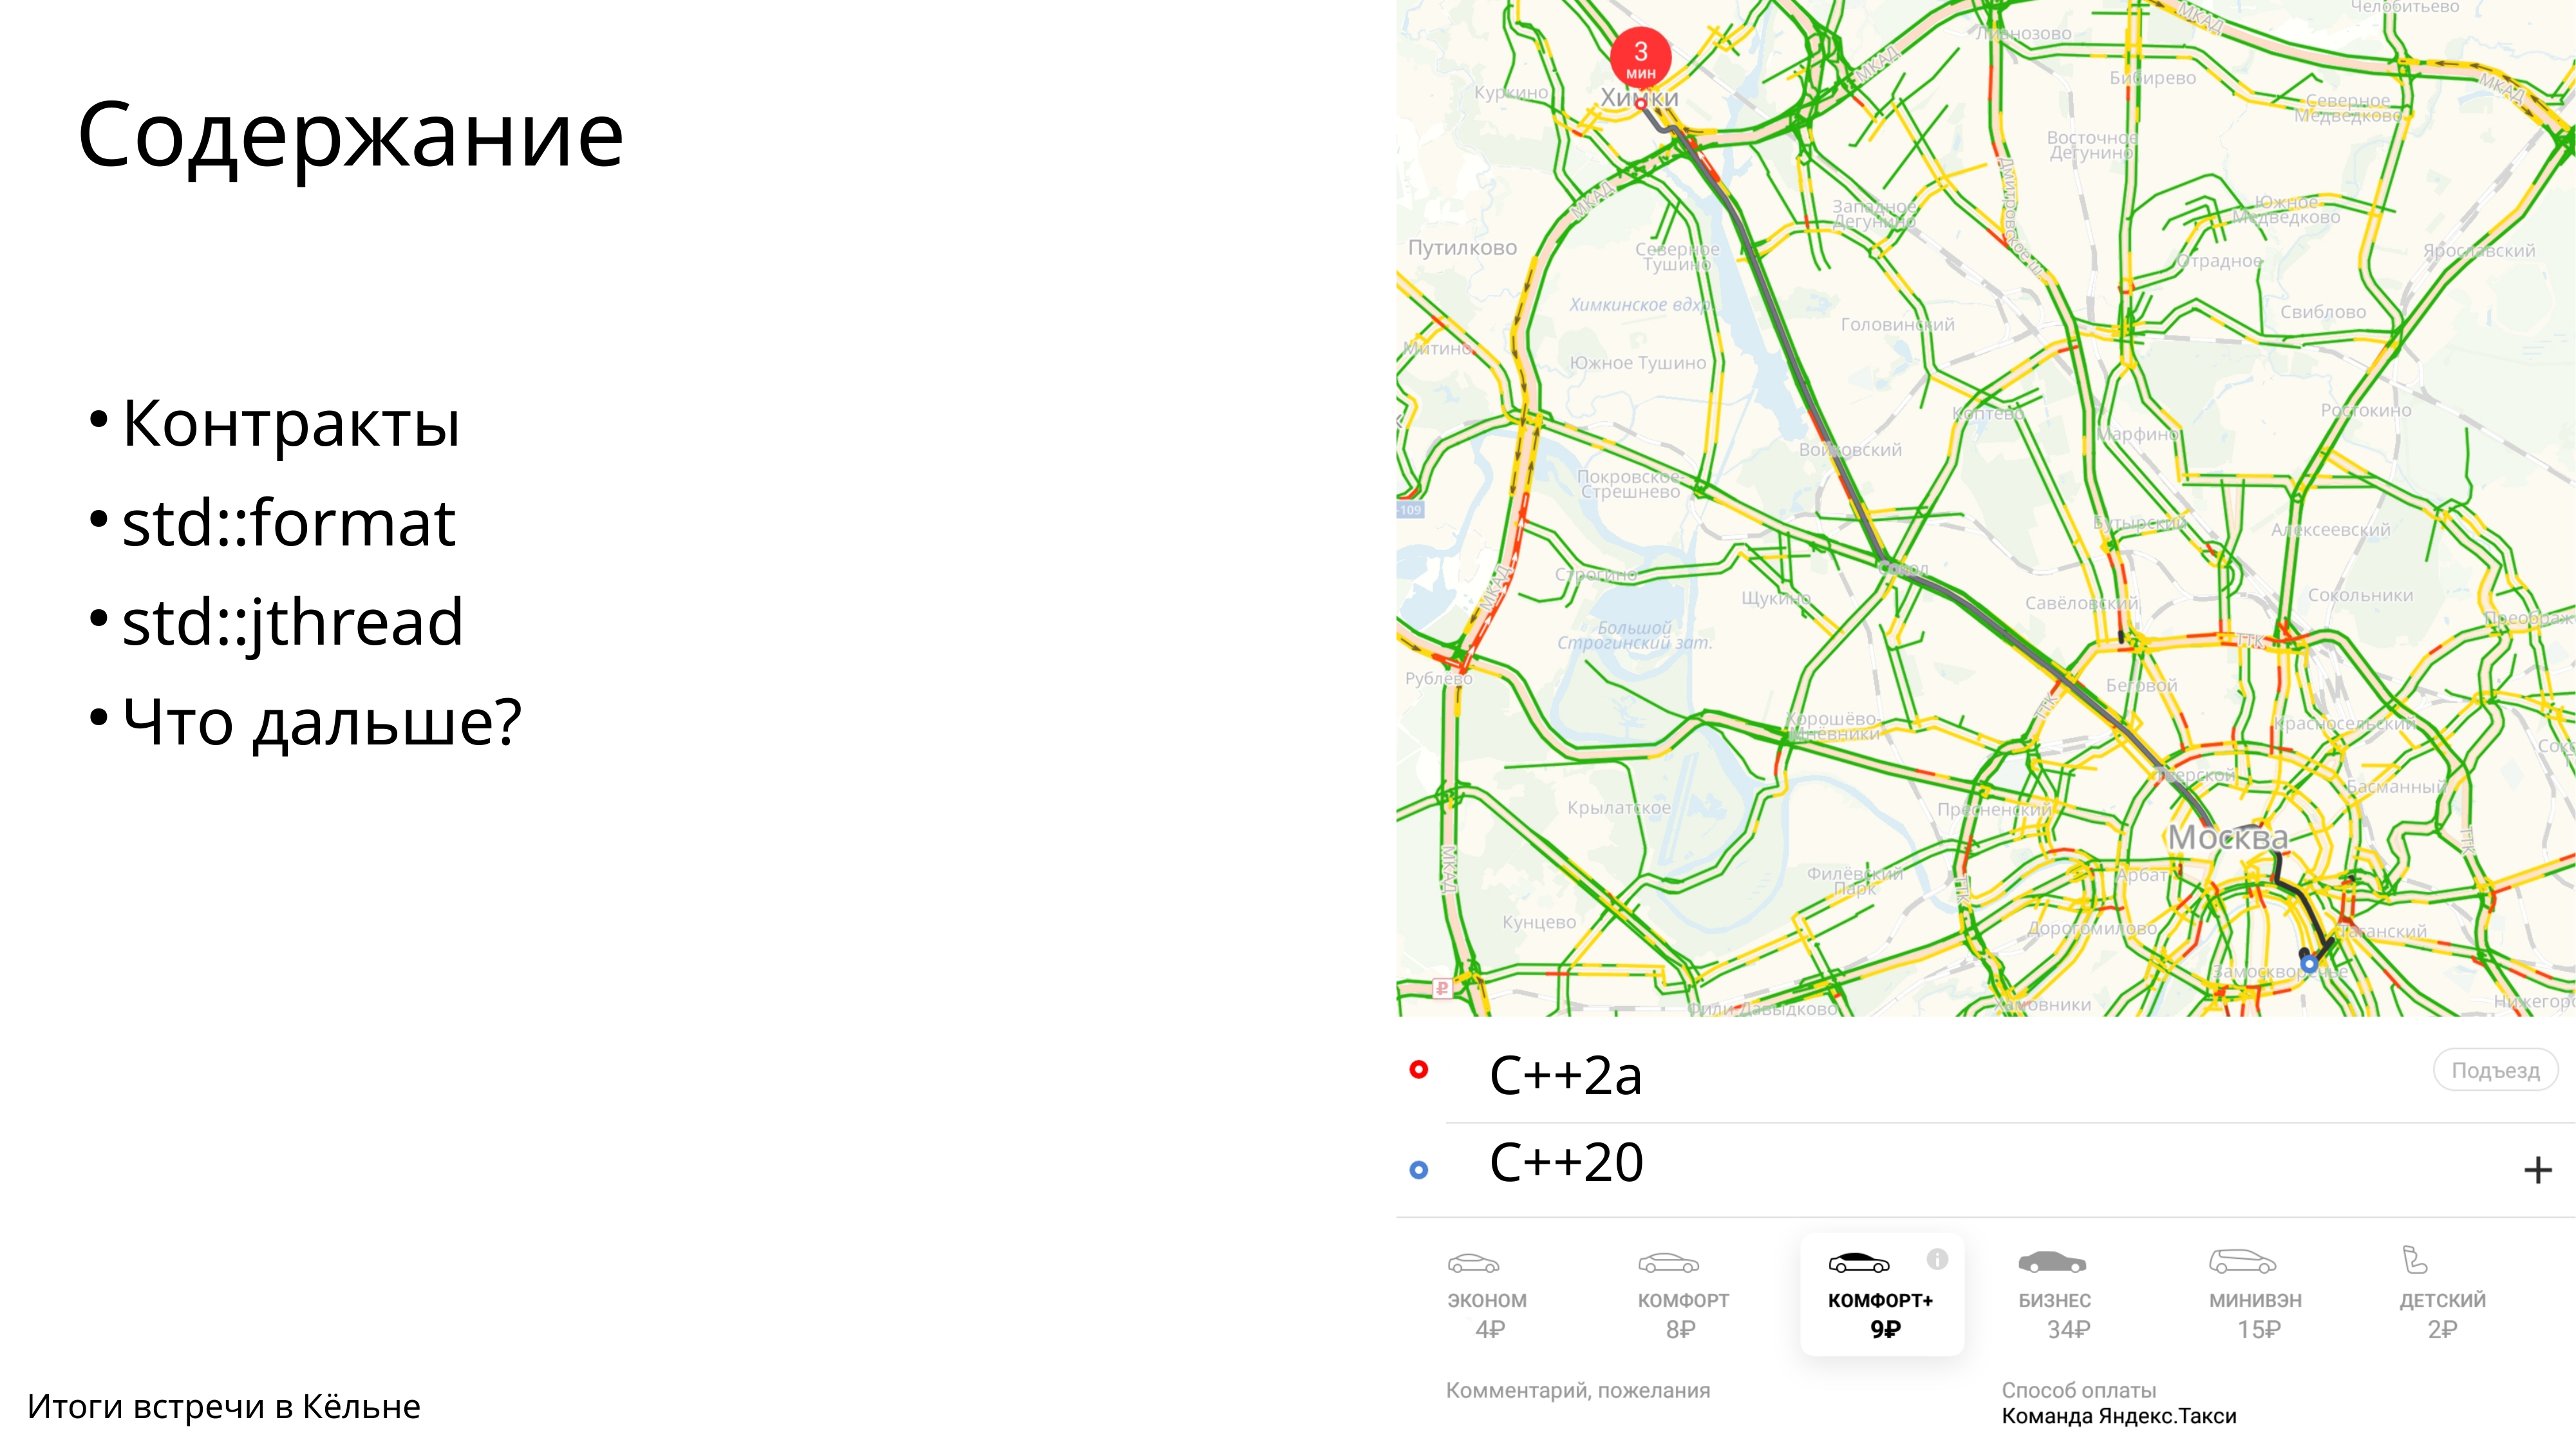

# Содержание
Контракты
std::format
std::jthread
Что дальше?
C++2a
C++20
Итоги встречи в Кёльне